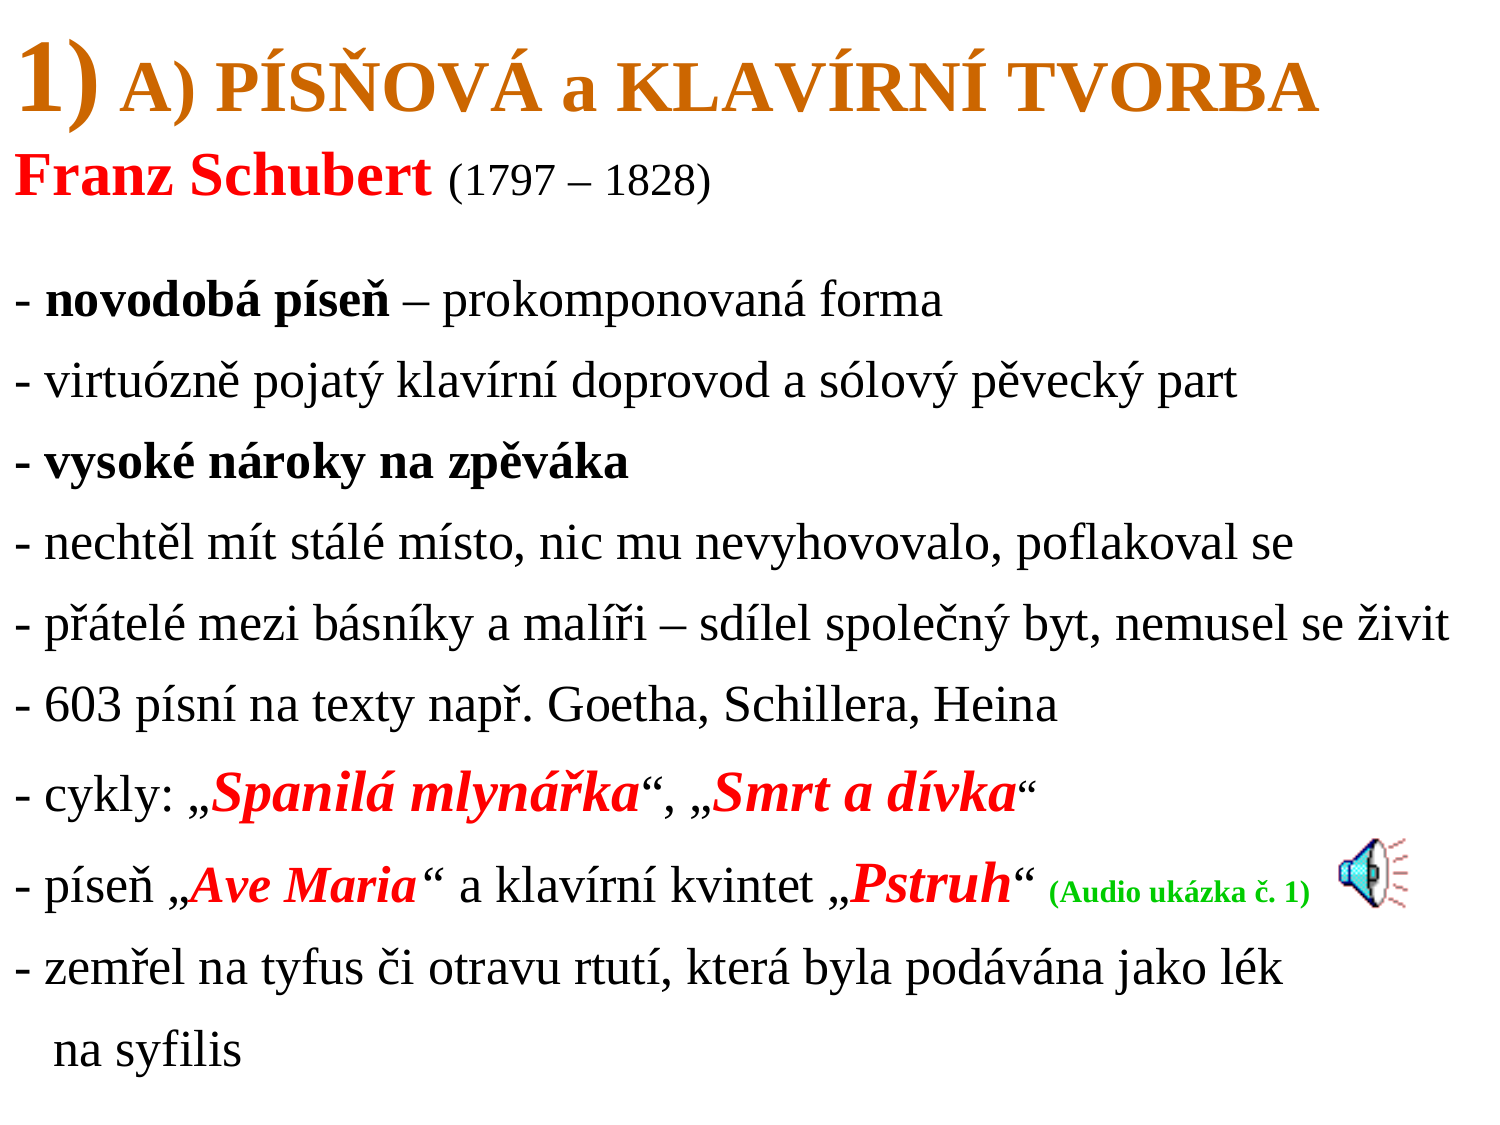

1) A) PÍSŇOVÁ a KLAVÍRNÍ TVORBA
Franz Schubert (1797 – 1828)
- novodobá píseň – prokomponovaná forma
- virtuózně pojatý klavírní doprovod a sólový pěvecký part
- vysoké nároky na zpěváka
- nechtěl mít stálé místo, nic mu nevyhovovalo, poflakoval se
- přátelé mezi básníky a malíři – sdílel společný byt, nemusel se živit
- 603 písní na texty např. Goetha, Schillera, Heina
- cykly: „Spanilá mlynářka“, „Smrt a dívka“
- píseň „Ave Maria“ a klavírní kvintet „Pstruh“ (Audio ukázka č. 1)
- zemřel na tyfus či otravu rtutí, která byla podávána jako lék
 na syfilis